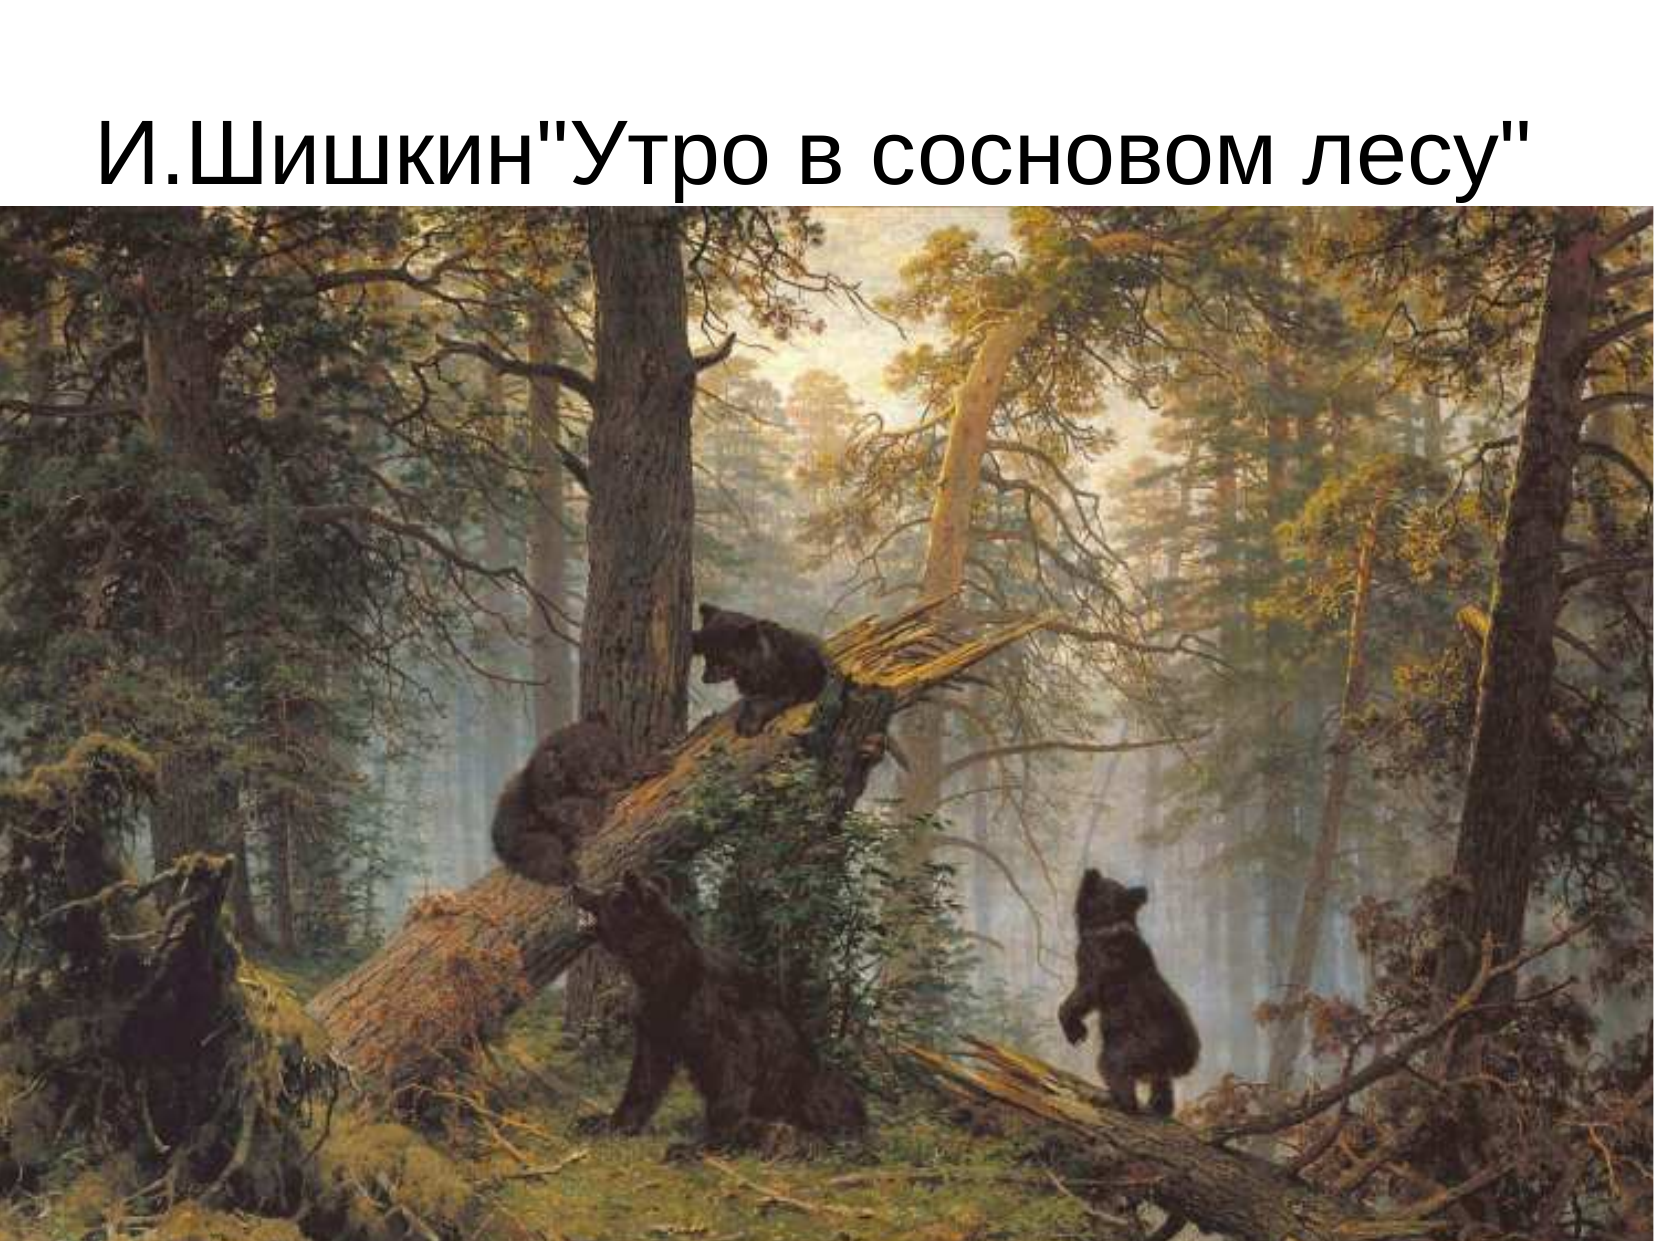

# И.Шишкин"Утро в сосновом лесу"
| |
| --- |